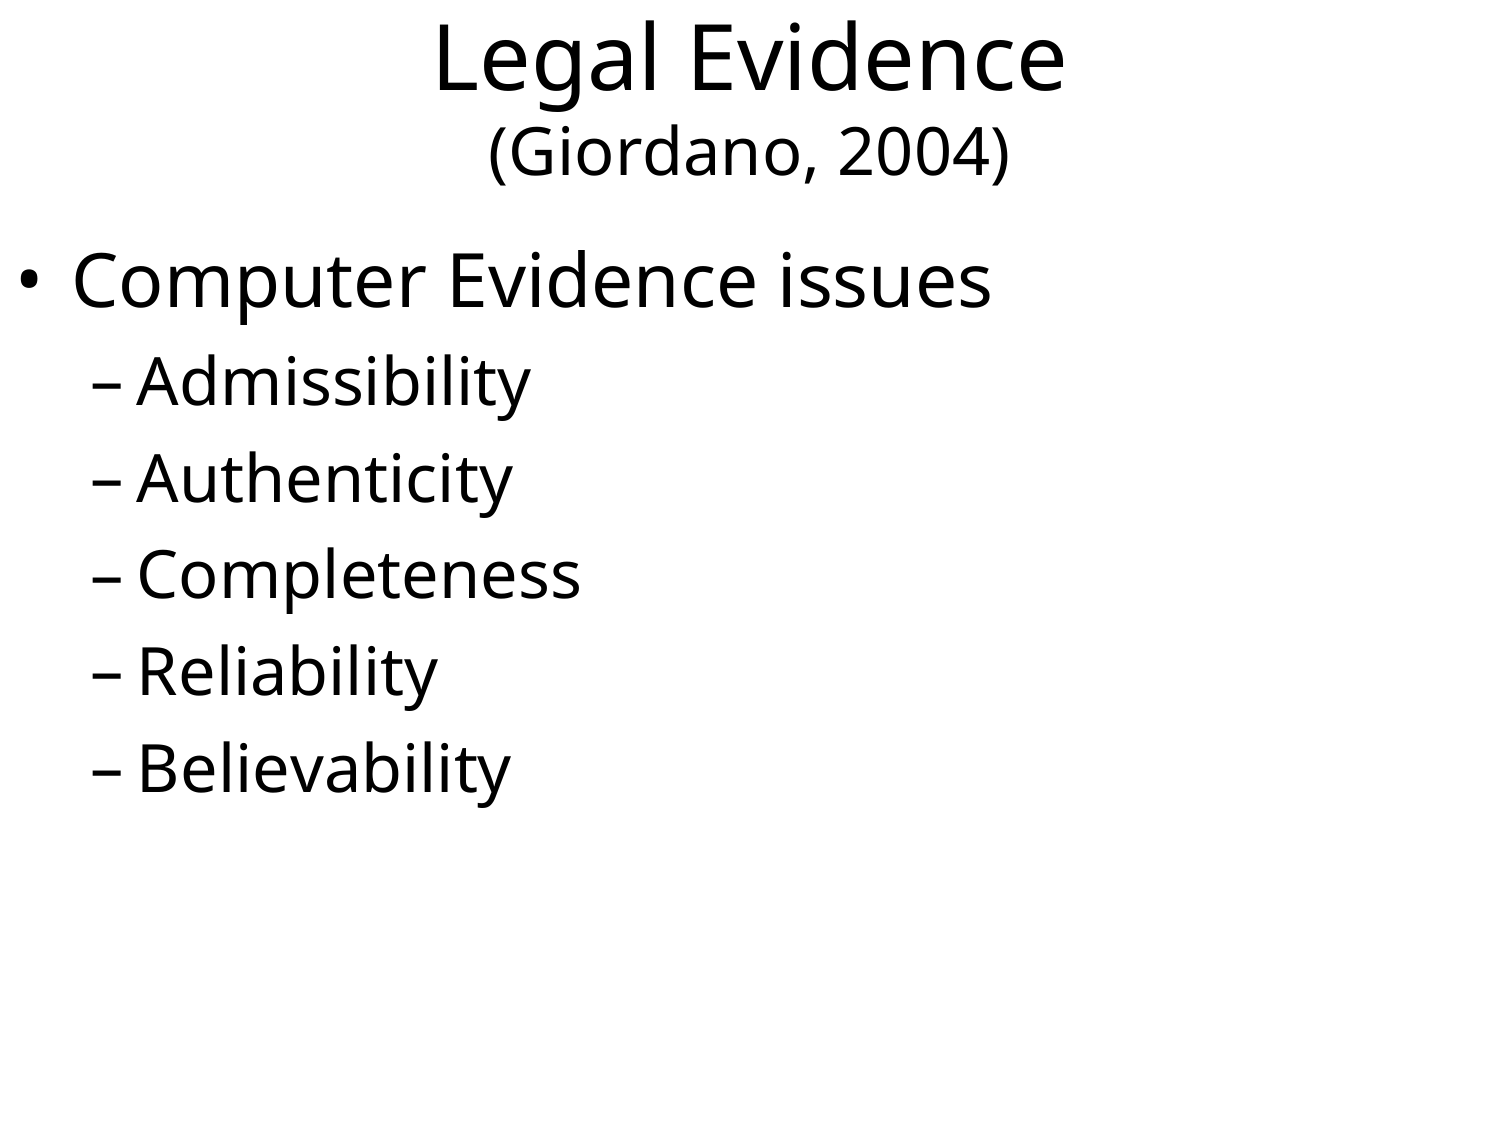

# Legal Evidence (Giordano, 2004)
Computer Evidence issues
Admissibility
Authenticity
Completeness
Reliability
Believability